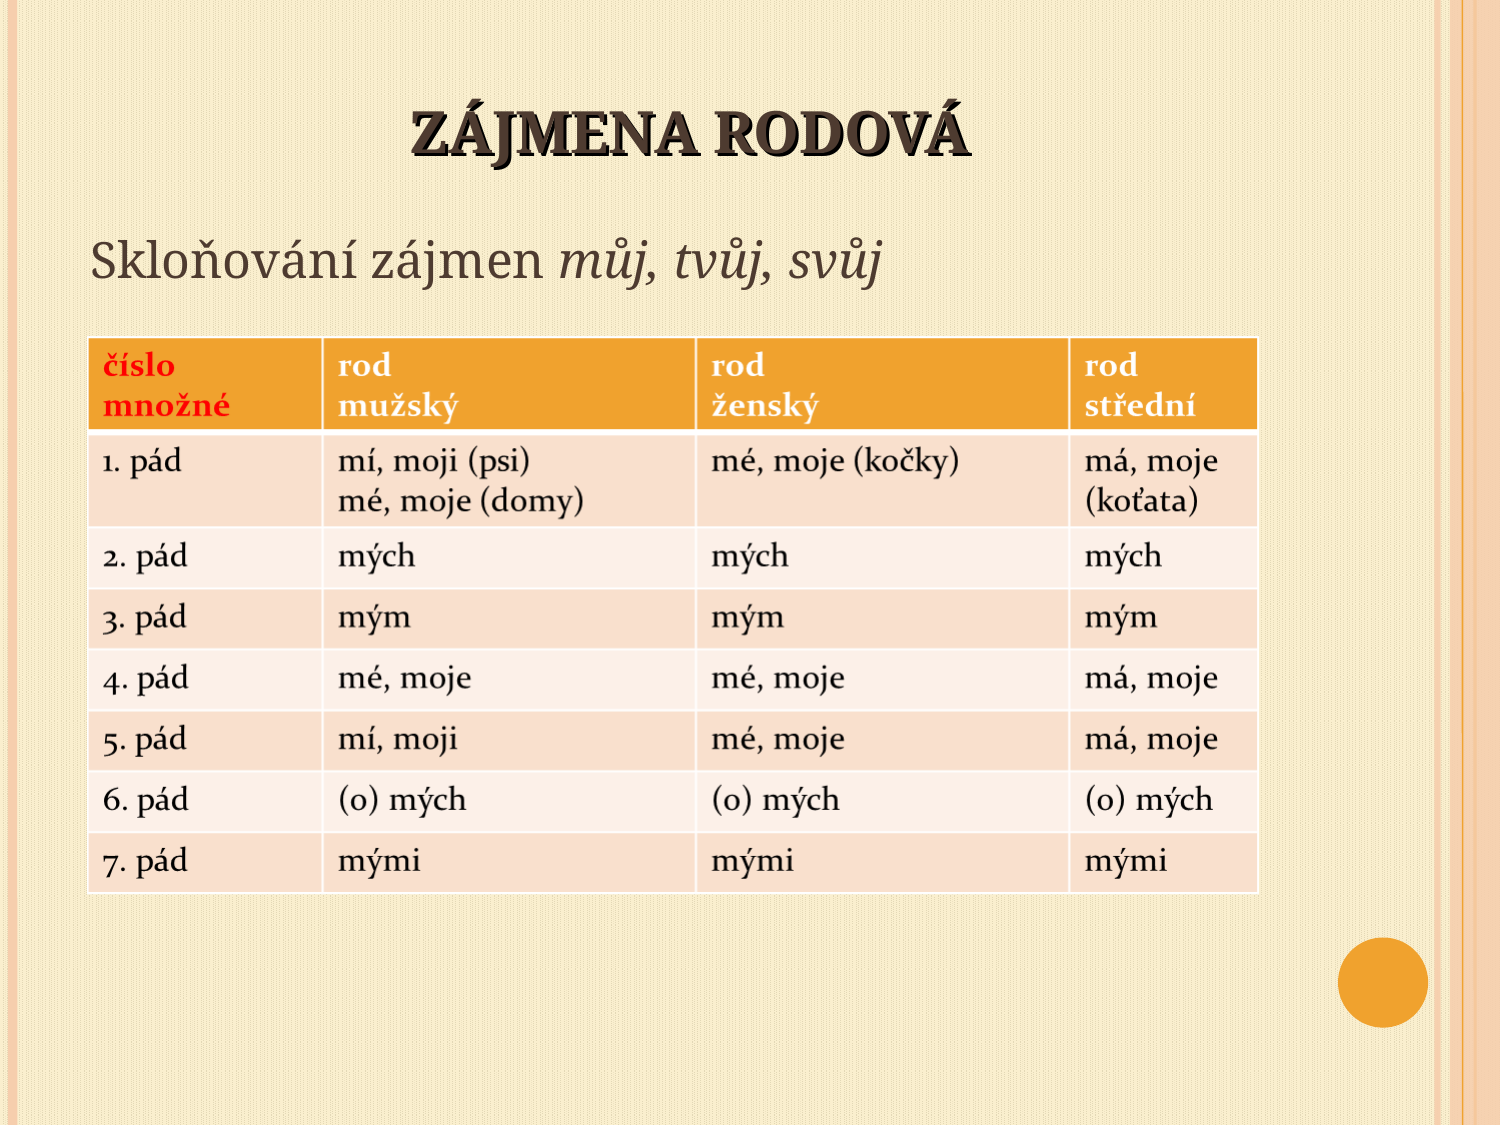

# Zájmena rodová
Skloňování zájmen můj, tvůj, svůj